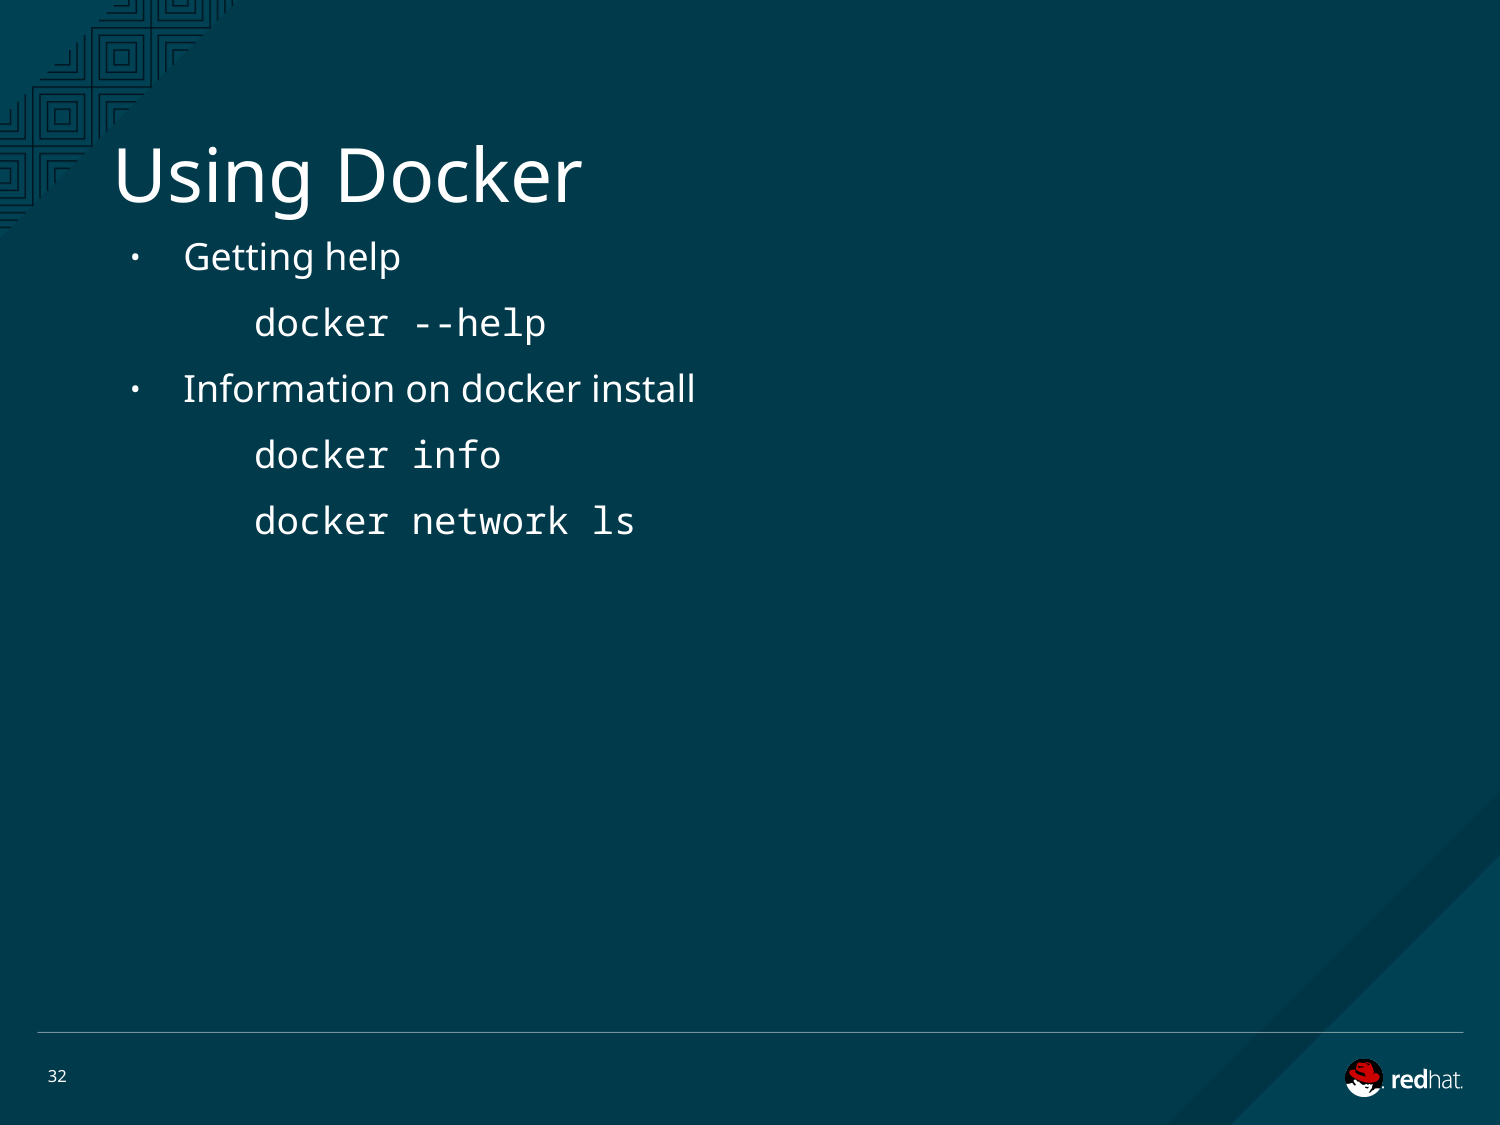

# Using Docker
Getting help
docker --help
Information on docker install
docker info
docker network ls
32